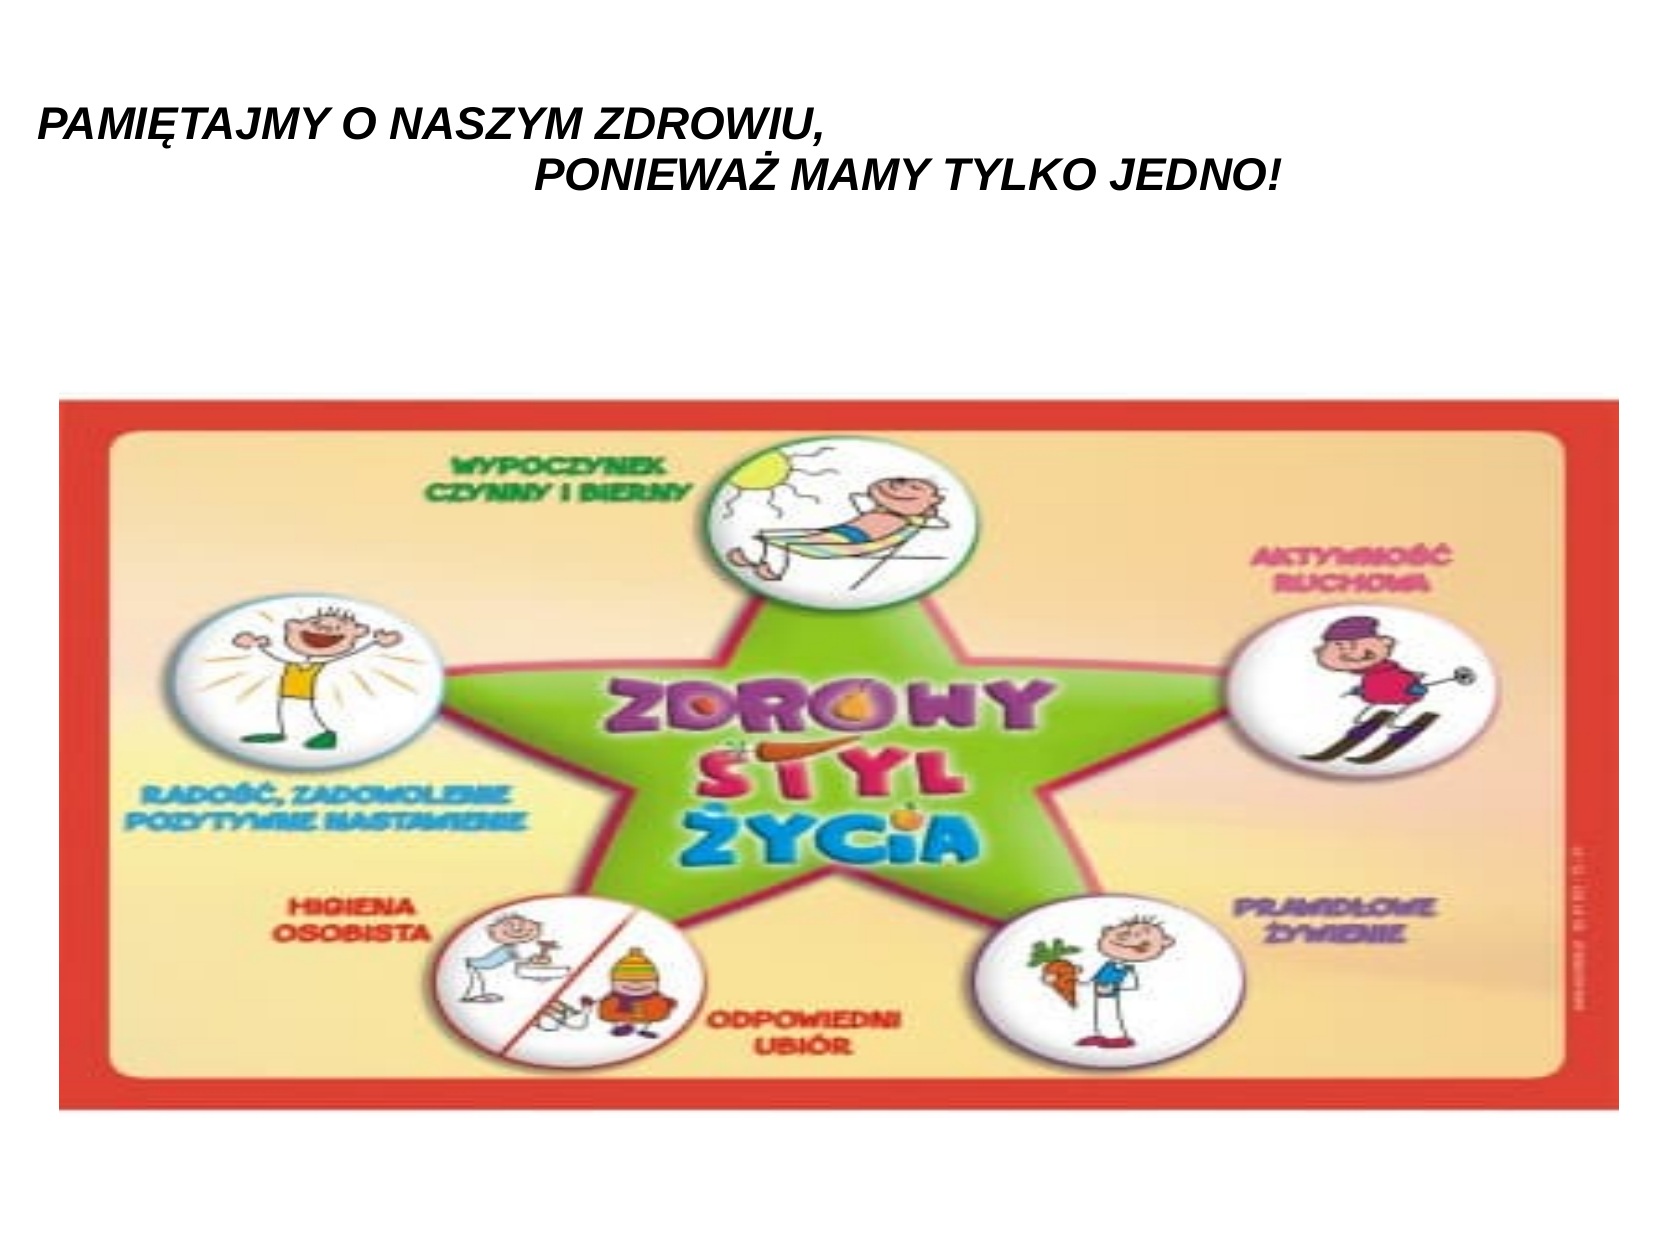

PAMIĘTAJMY O NASZYM ZDROWIU,
 PONIEWAŻ MAMY TYLKO JEDNO!